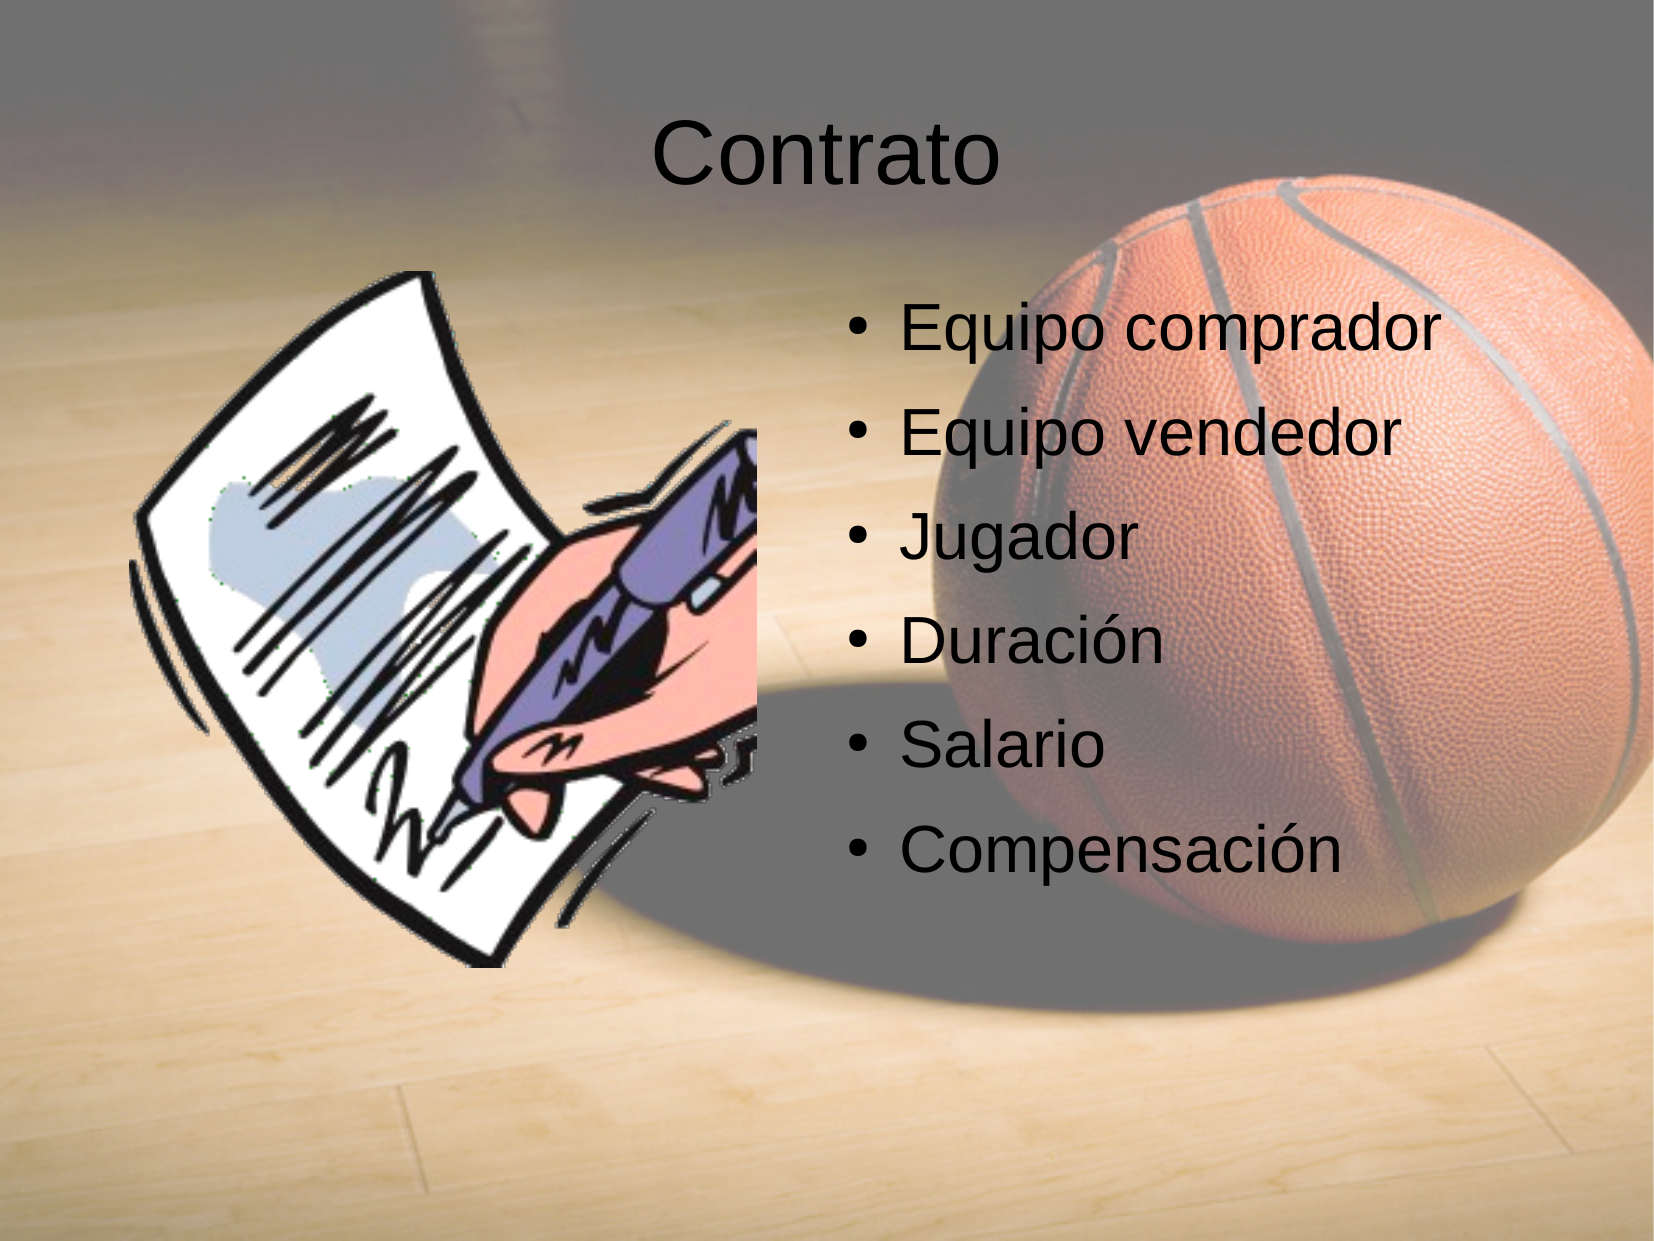

# Contrato
Equipo comprador
Equipo vendedor
Jugador
Duración
Salario
Compensación